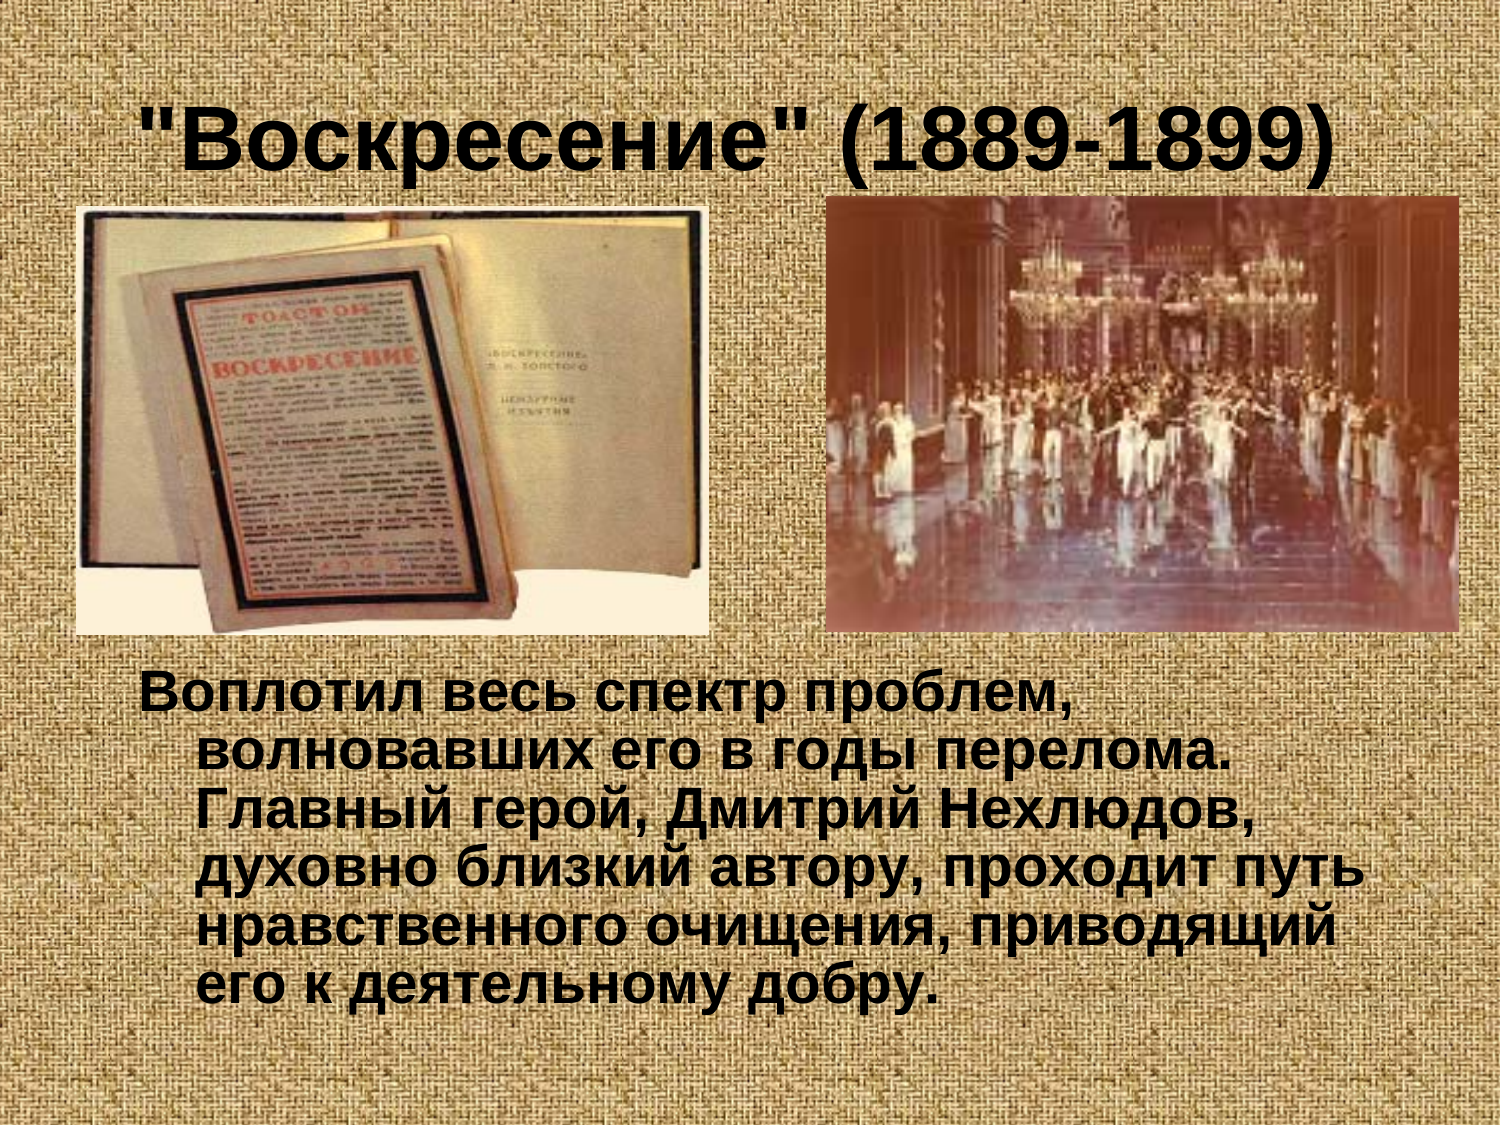

# "Воскресение" (1889-1899)
Воплотил весь спектр проблем, волновавших его в годы перелома. Главный герой, Дмитрий Нехлюдов, духовно близкий автору, проходит путь нравственного очищения, приводящий его к деятельному добру.